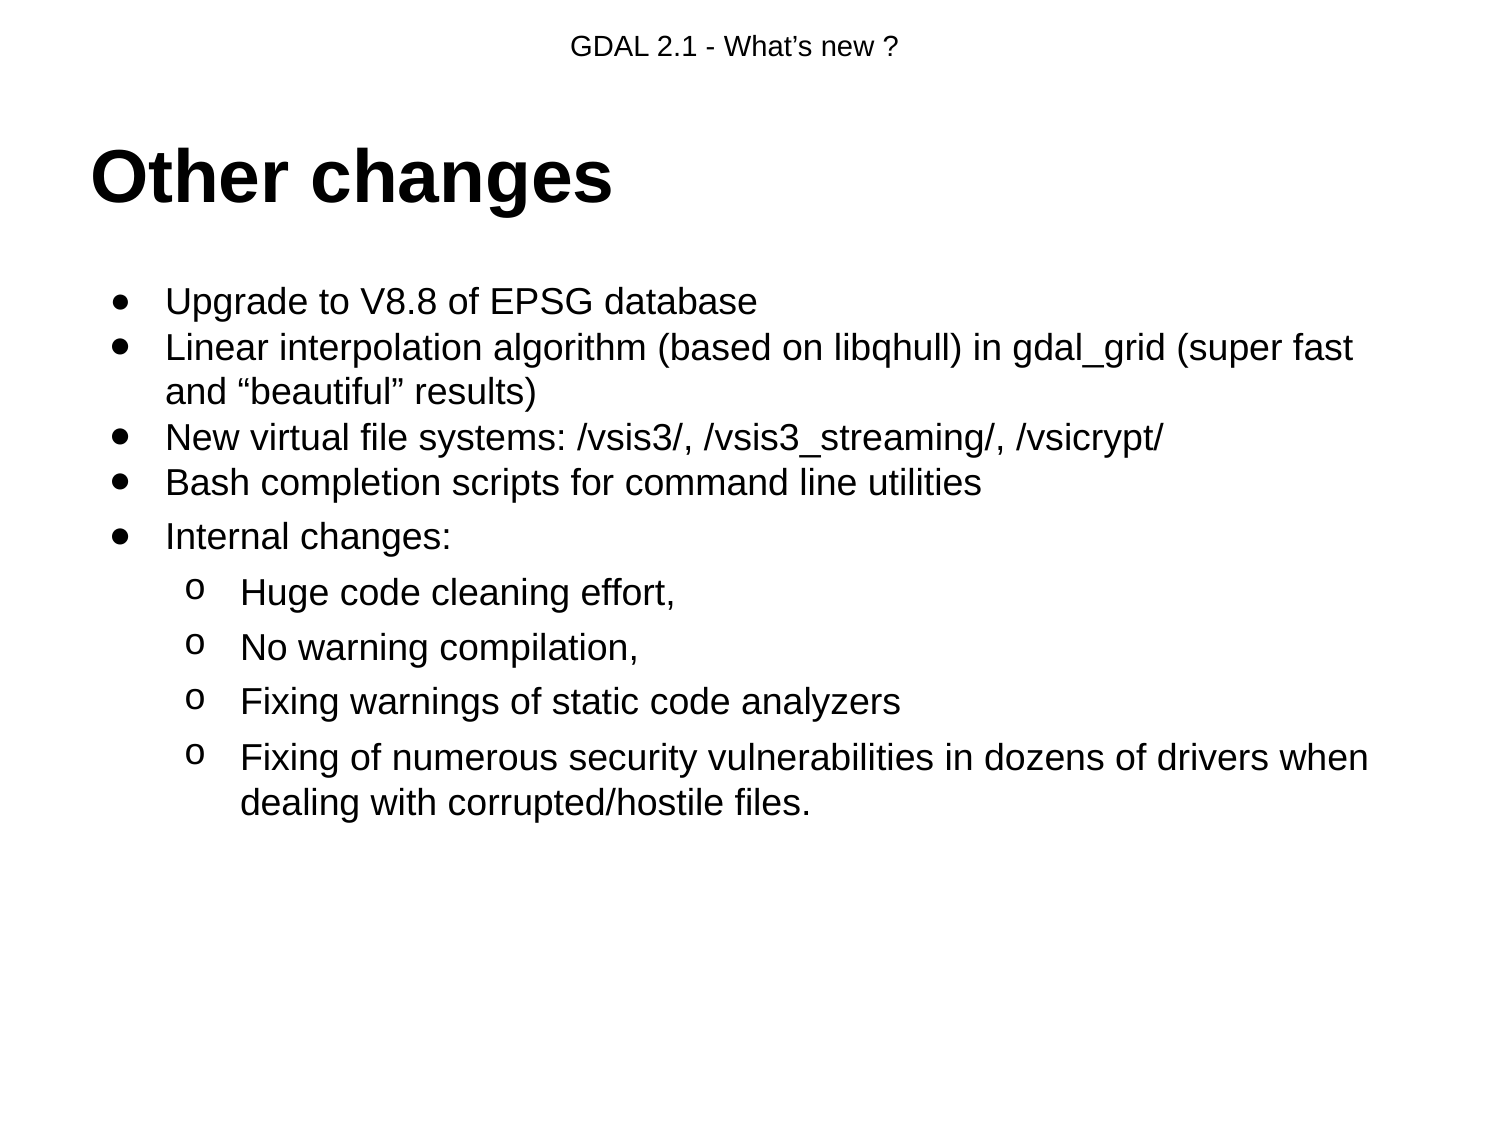

# Other changes
Upgrade to V8.8 of EPSG database
Linear interpolation algorithm (based on libqhull) in gdal_grid (super fast and “beautiful” results)
New virtual file systems: /vsis3/, /vsis3_streaming/, /vsicrypt/
Bash completion scripts for command line utilities
Internal changes:
Huge code cleaning effort,
No warning compilation,
Fixing warnings of static code analyzers
Fixing of numerous security vulnerabilities in dozens of drivers when dealing with corrupted/hostile files.